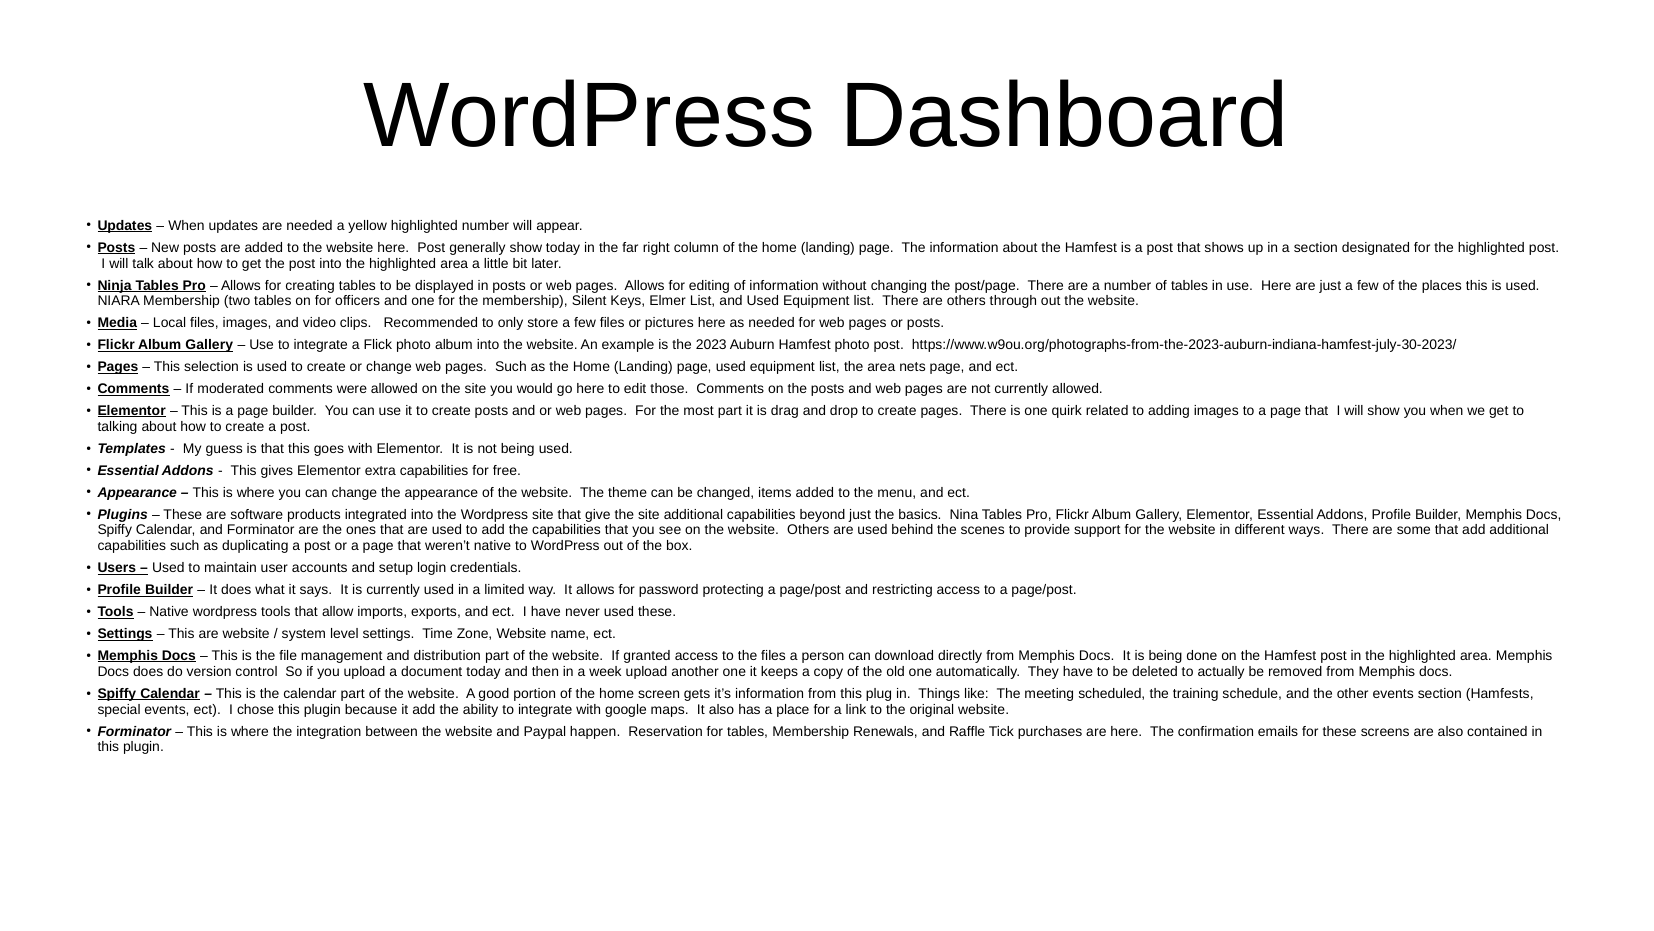

# WordPress Dashboard
Updates – When updates are needed a yellow highlighted number will appear.
Posts – New posts are added to the website here. Post generally show today in the far right column of the home (landing) page. The information about the Hamfest is a post that shows up in a section designated for the highlighted post. I will talk about how to get the post into the highlighted area a little bit later.
Ninja Tables Pro – Allows for creating tables to be displayed in posts or web pages. Allows for editing of information without changing the post/page. There are a number of tables in use. Here are just a few of the places this is used. NIARA Membership (two tables on for officers and one for the membership), Silent Keys, Elmer List, and Used Equipment list. There are others through out the website.
Media – Local files, images, and video clips. Recommended to only store a few files or pictures here as needed for web pages or posts.
Flickr Album Gallery – Use to integrate a Flick photo album into the website. An example is the 2023 Auburn Hamfest photo post. https://www.w9ou.org/photographs-from-the-2023-auburn-indiana-hamfest-july-30-2023/
Pages – This selection is used to create or change web pages. Such as the Home (Landing) page, used equipment list, the area nets page, and ect.
Comments – If moderated comments were allowed on the site you would go here to edit those. Comments on the posts and web pages are not currently allowed.
Elementor – This is a page builder. You can use it to create posts and or web pages. For the most part it is drag and drop to create pages. There is one quirk related to adding images to a page that I will show you when we get to talking about how to create a post.
Templates - My guess is that this goes with Elementor. It is not being used.
Essential Addons - This gives Elementor extra capabilities for free.
Appearance – This is where you can change the appearance of the website. The theme can be changed, items added to the menu, and ect.
Plugins – These are software products integrated into the Wordpress site that give the site additional capabilities beyond just the basics. Nina Tables Pro, Flickr Album Gallery, Elementor, Essential Addons, Profile Builder, Memphis Docs, Spiffy Calendar, and Forminator are the ones that are used to add the capabilities that you see on the website. Others are used behind the scenes to provide support for the website in different ways. There are some that add additional capabilities such as duplicating a post or a page that weren’t native to WordPress out of the box.
Users – Used to maintain user accounts and setup login credentials.
Profile Builder – It does what it says. It is currently used in a limited way. It allows for password protecting a page/post and restricting access to a page/post.
Tools – Native wordpress tools that allow imports, exports, and ect. I have never used these.
Settings – This are website / system level settings. Time Zone, Website name, ect.
Memphis Docs – This is the file management and distribution part of the website. If granted access to the files a person can download directly from Memphis Docs. It is being done on the Hamfest post in the highlighted area. Memphis Docs does do version control So if you upload a document today and then in a week upload another one it keeps a copy of the old one automatically. They have to be deleted to actually be removed from Memphis docs.
Spiffy Calendar – This is the calendar part of the website. A good portion of the home screen gets it’s information from this plug in. Things like: The meeting scheduled, the training schedule, and the other events section (Hamfests, special events, ect). I chose this plugin because it add the ability to integrate with google maps. It also has a place for a link to the original website.
Forminator – This is where the integration between the website and Paypal happen. Reservation for tables, Membership Renewals, and Raffle Tick purchases are here. The confirmation emails for these screens are also contained in this plugin.